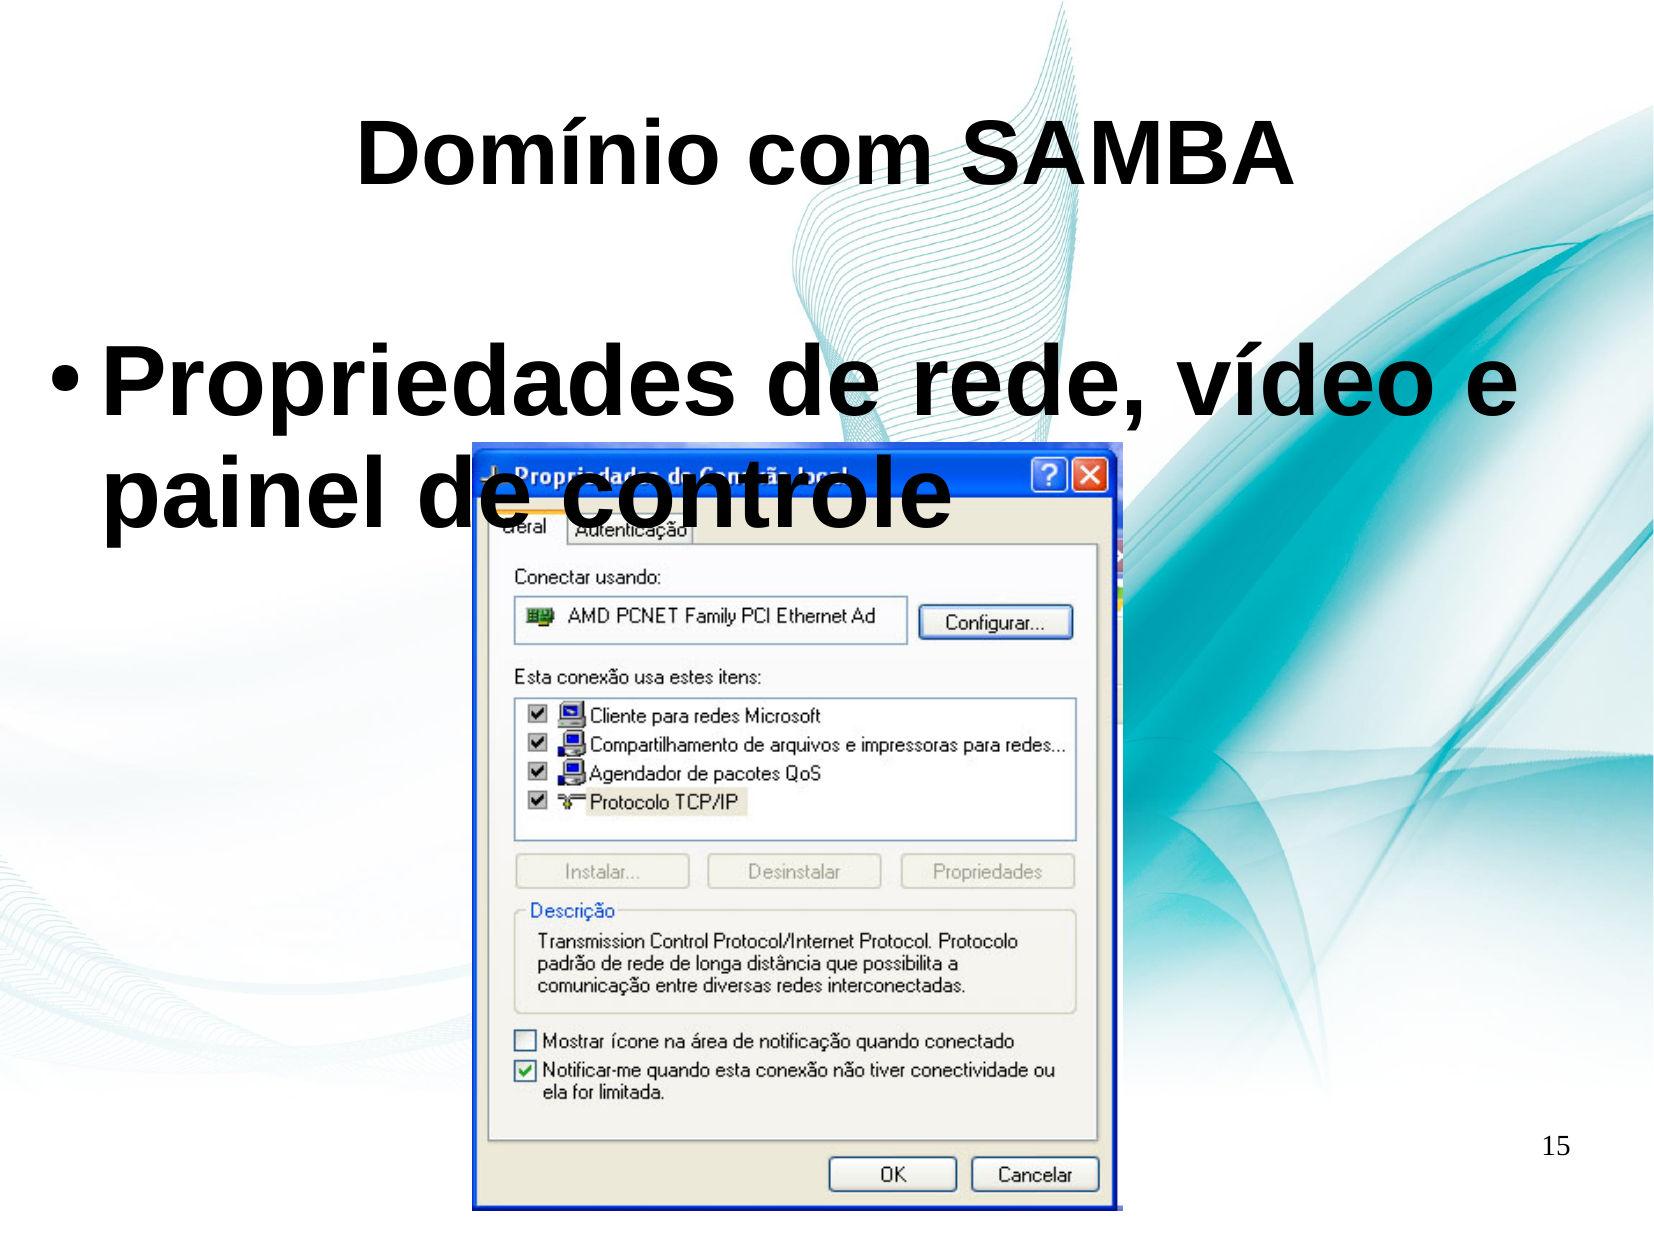

# Domínio com SAMBA
Propriedades de rede, vídeo e painel de controle
15